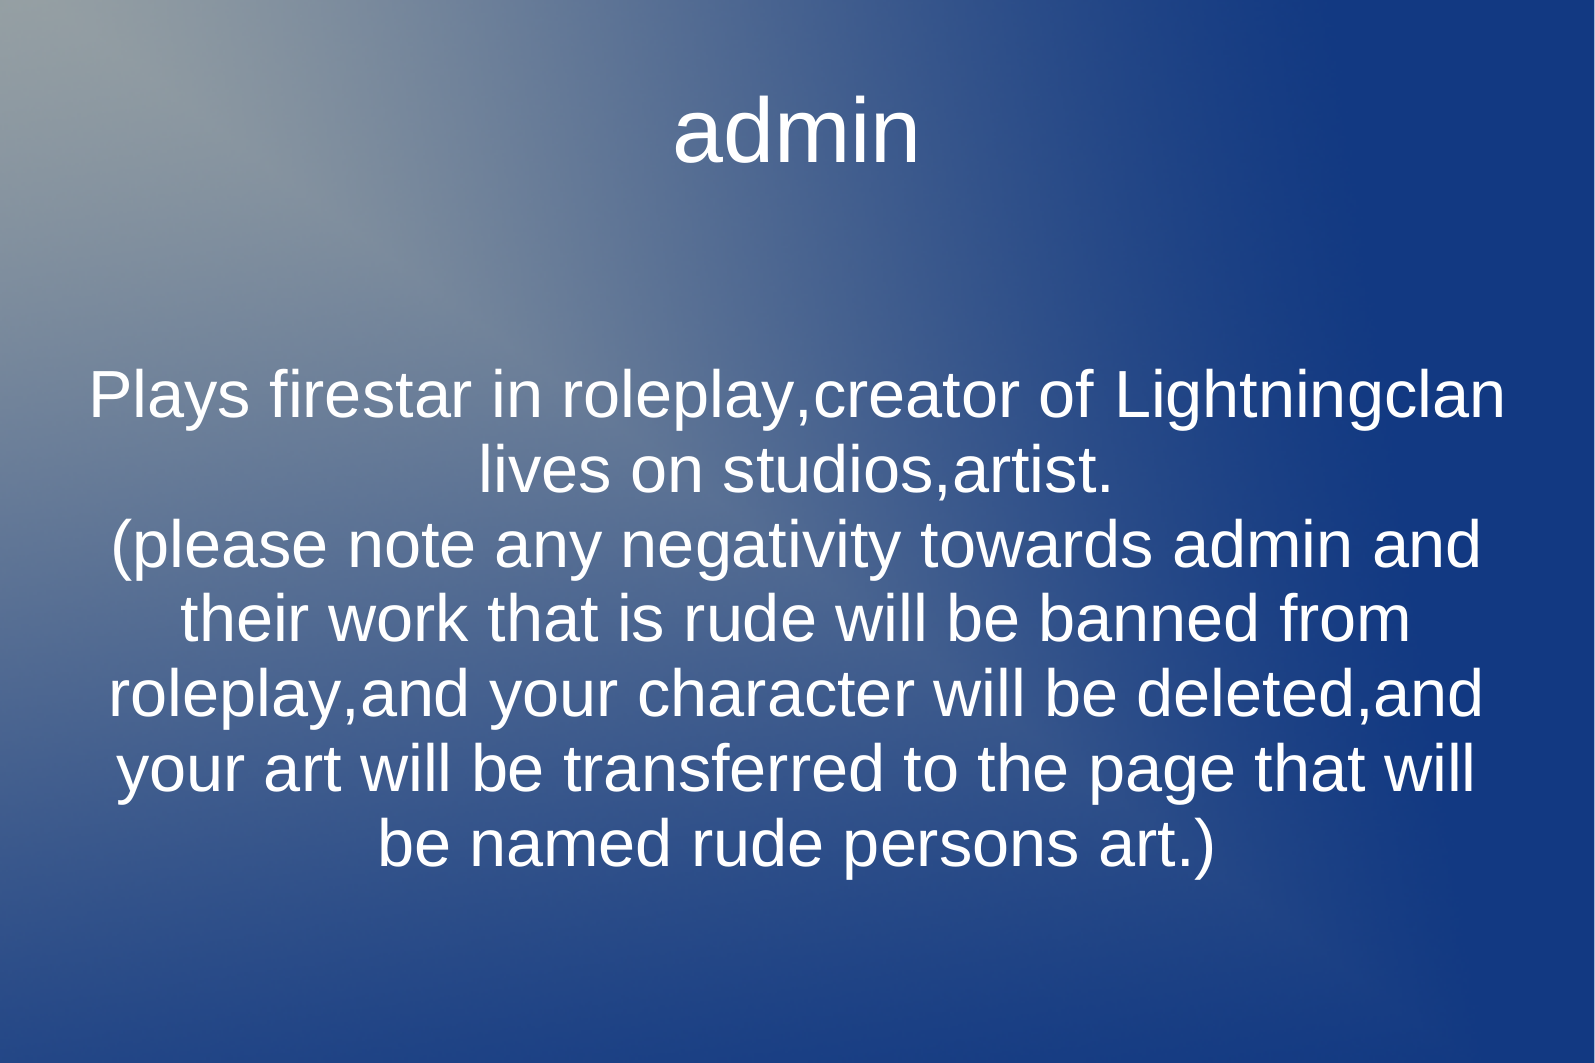

admin
# Plays firestar in roleplay,creator of Lightningclan lives on studios,artist.
(please note any negativity towards admin and their work that is rude will be banned from roleplay,and your character will be deleted,and your art will be transferred to the page that will be named rude persons art.)